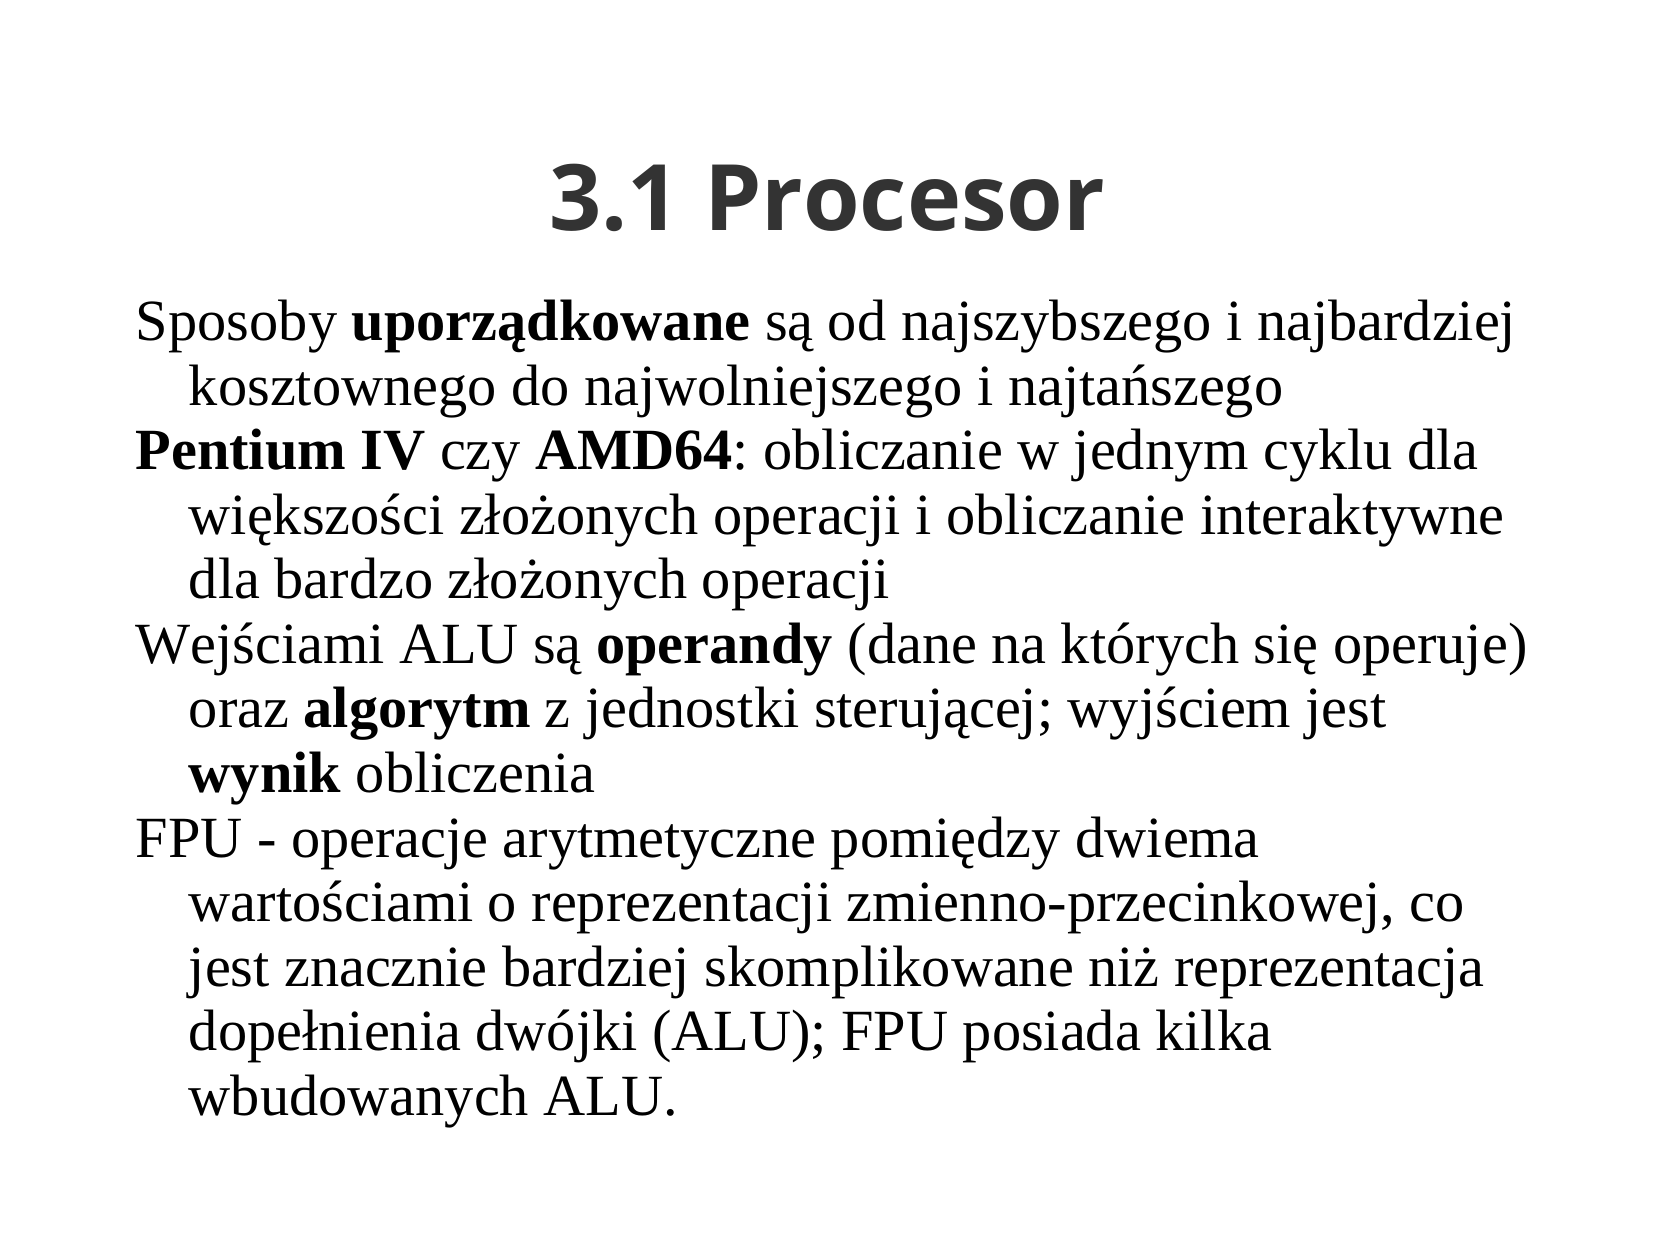

# 3.1 Procesor
Sposoby uporządkowane są od najszybszego i najbardziej kosztownego do najwolniejszego i najtańszego
Pentium IV czy AMD64: obliczanie w jednym cyklu dla większości złożonych operacji i obliczanie interaktywne dla bardzo złożonych operacji
Wejściami ALU są operandy (dane na których się operuje) oraz algorytm z jednostki sterującej; wyjściem jest wynik obliczenia
FPU - operacje arytmetyczne pomiędzy dwiema wartościami o reprezentacji zmienno-przecinkowej, co jest znacznie bardziej skomplikowane niż reprezentacja dopełnienia dwójki (ALU); FPU posiada kilka wbudowanych ALU.